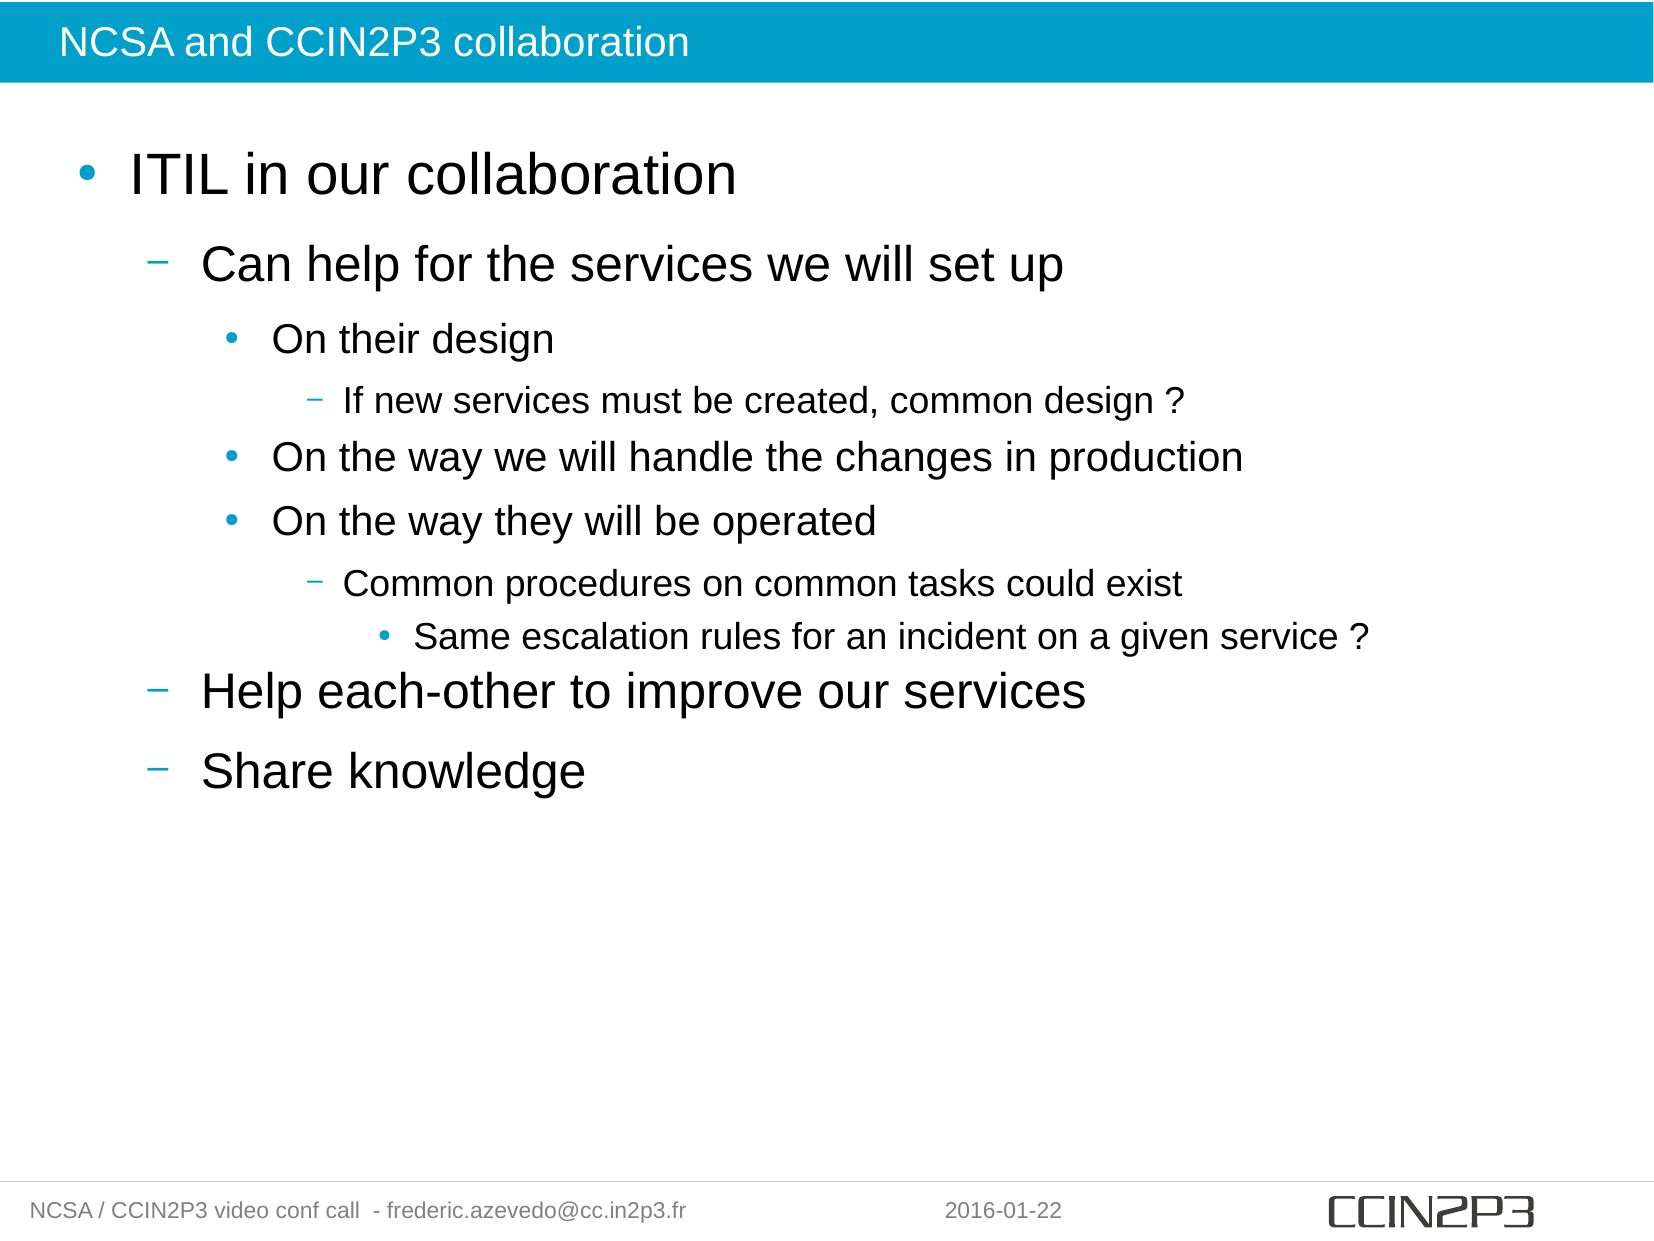

# NCSA and CCIN2P3 collaboration
ITIL in our collaboration
Can help for the services we will set up
On their design
If new services must be created, common design ?
On the way we will handle the changes in production
On the way they will be operated
Common procedures on common tasks could exist
Same escalation rules for an incident on a given service ?
Help each-other to improve our services
Share knowledge
NCSA / CCIN2P3 video conf call - frederic.azevedo@cc.in2p3.fr
2016-01-22